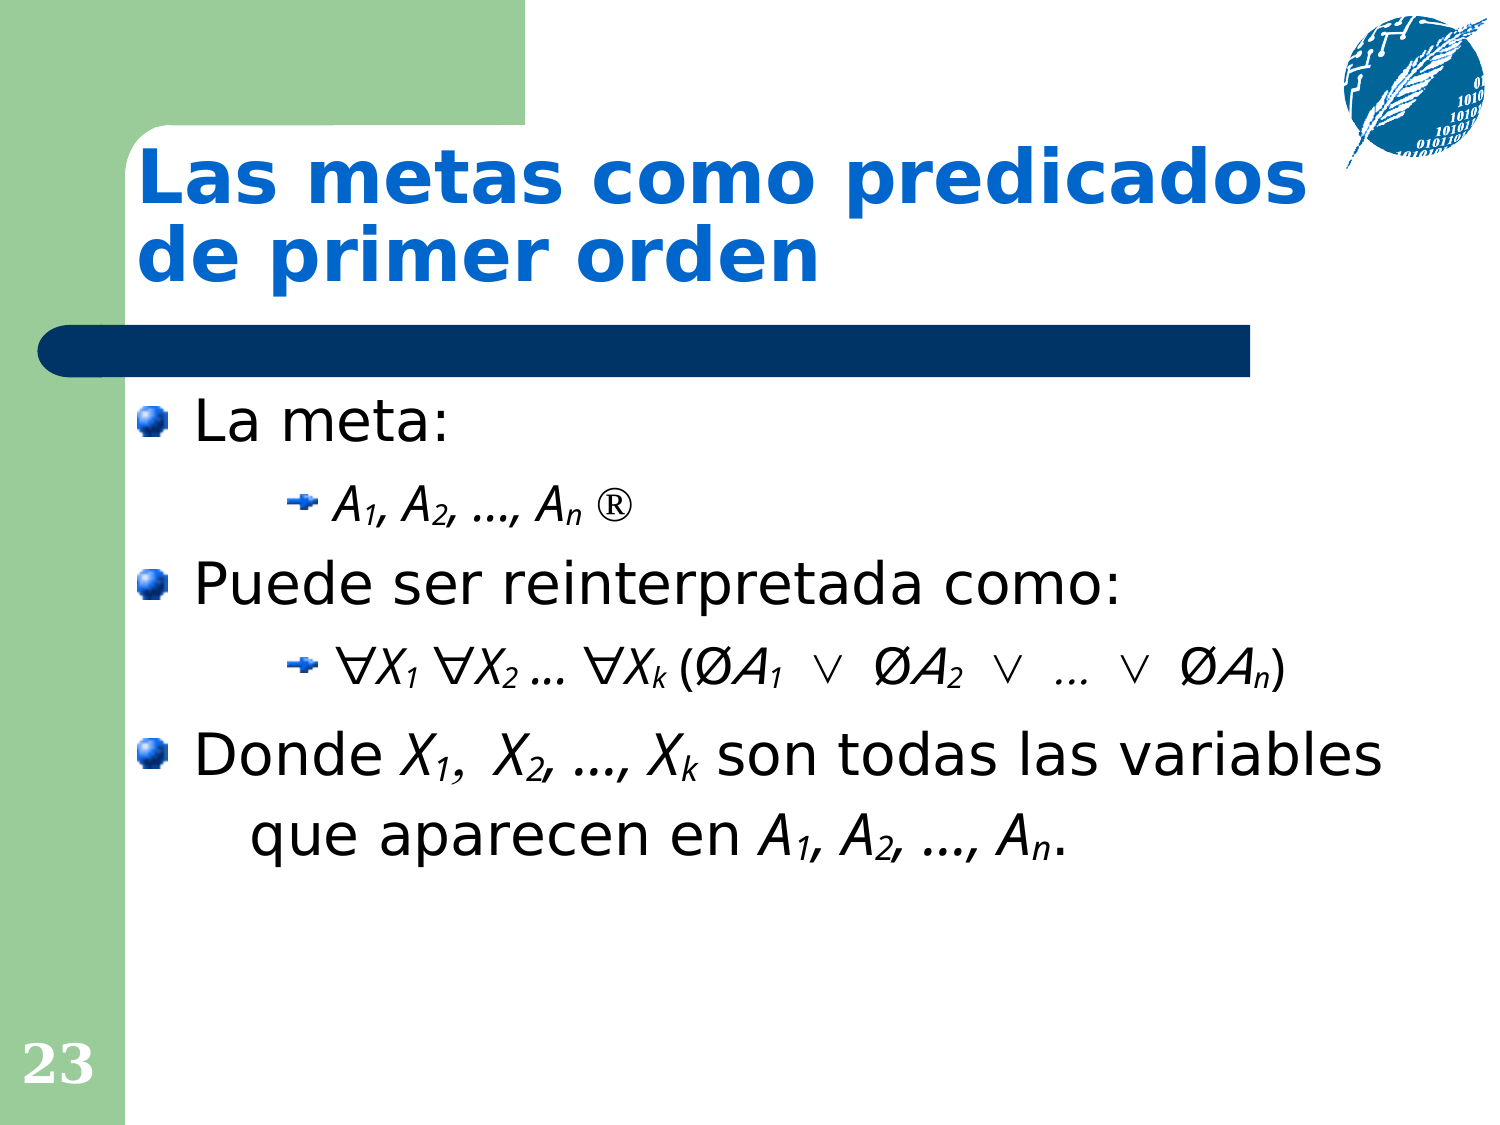

# Las metas como predicados de primer orden
La meta:
A1, A2, ..., An ®
Puede ser reinterpretada como:
∀X1 ∀X2 ... ∀Xk (ØA1 ∨ ØA2 ∨ ... ∨ ØAn)
Donde X1, X2, ..., Xk son todas las variables que aparecen en A1, A2, ..., An.
23